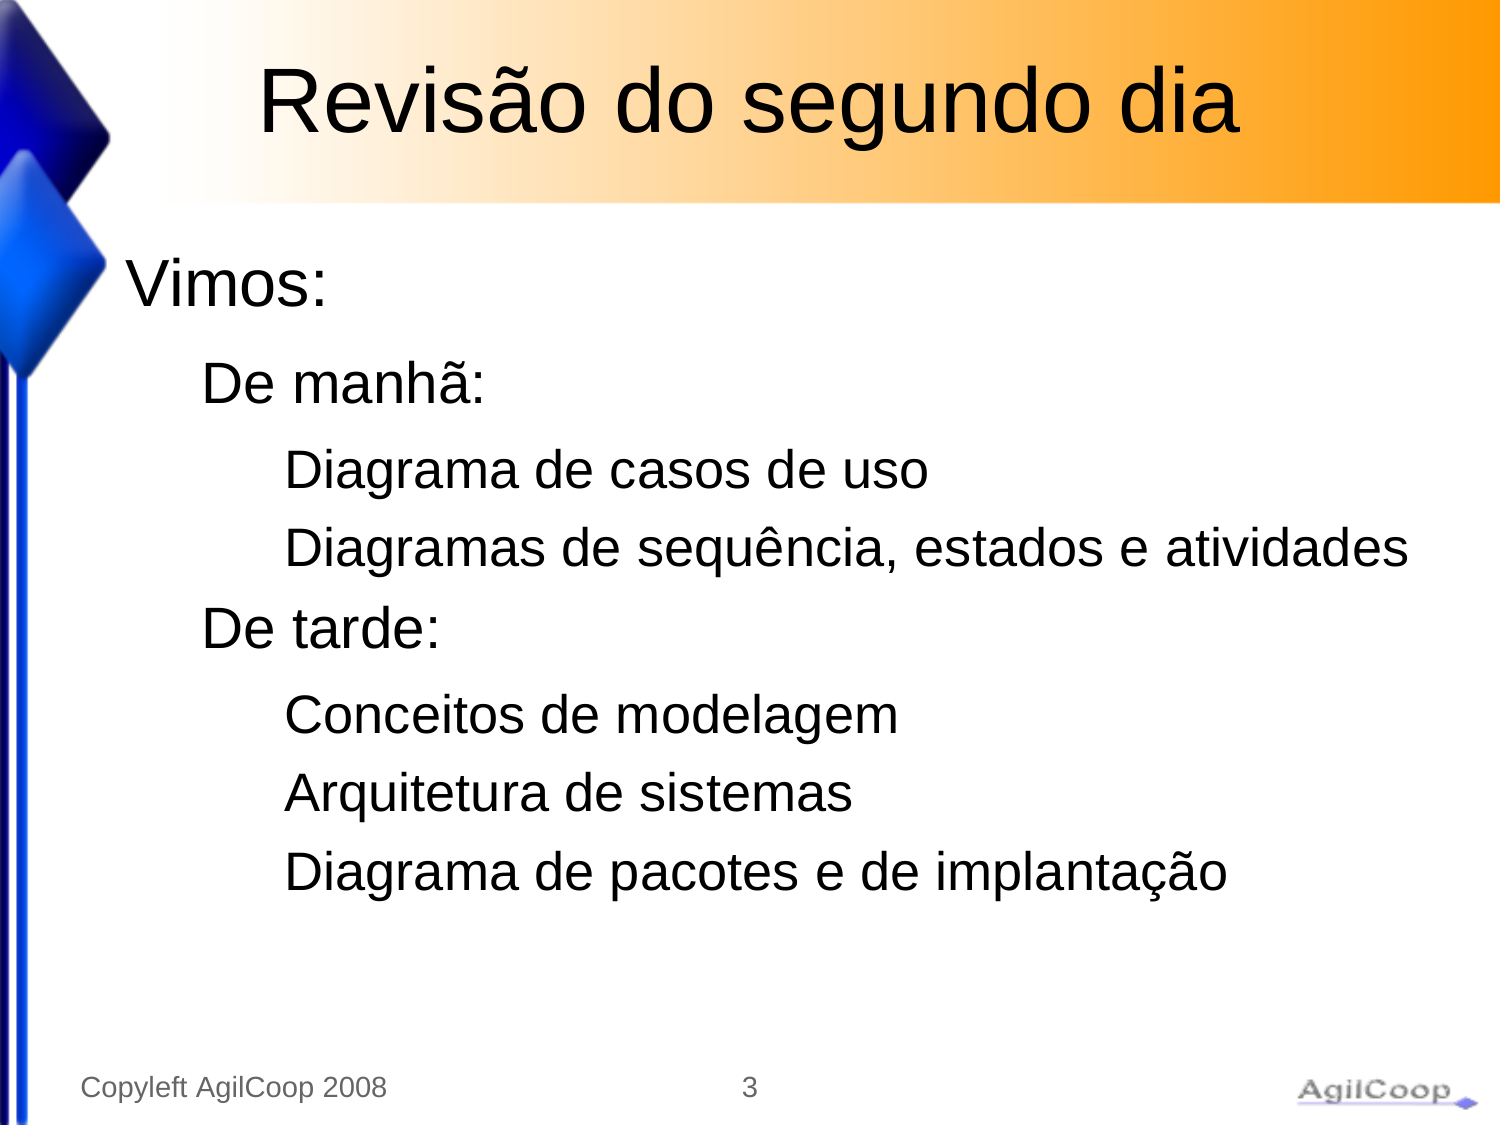

# Revisão do segundo dia
Vimos:
De manhã:
Diagrama de casos de uso
Diagramas de sequência, estados e atividades
De tarde:
Conceitos de modelagem
Arquitetura de sistemas
Diagrama de pacotes e de implantação
Copyleft AgilCoop 2008
3